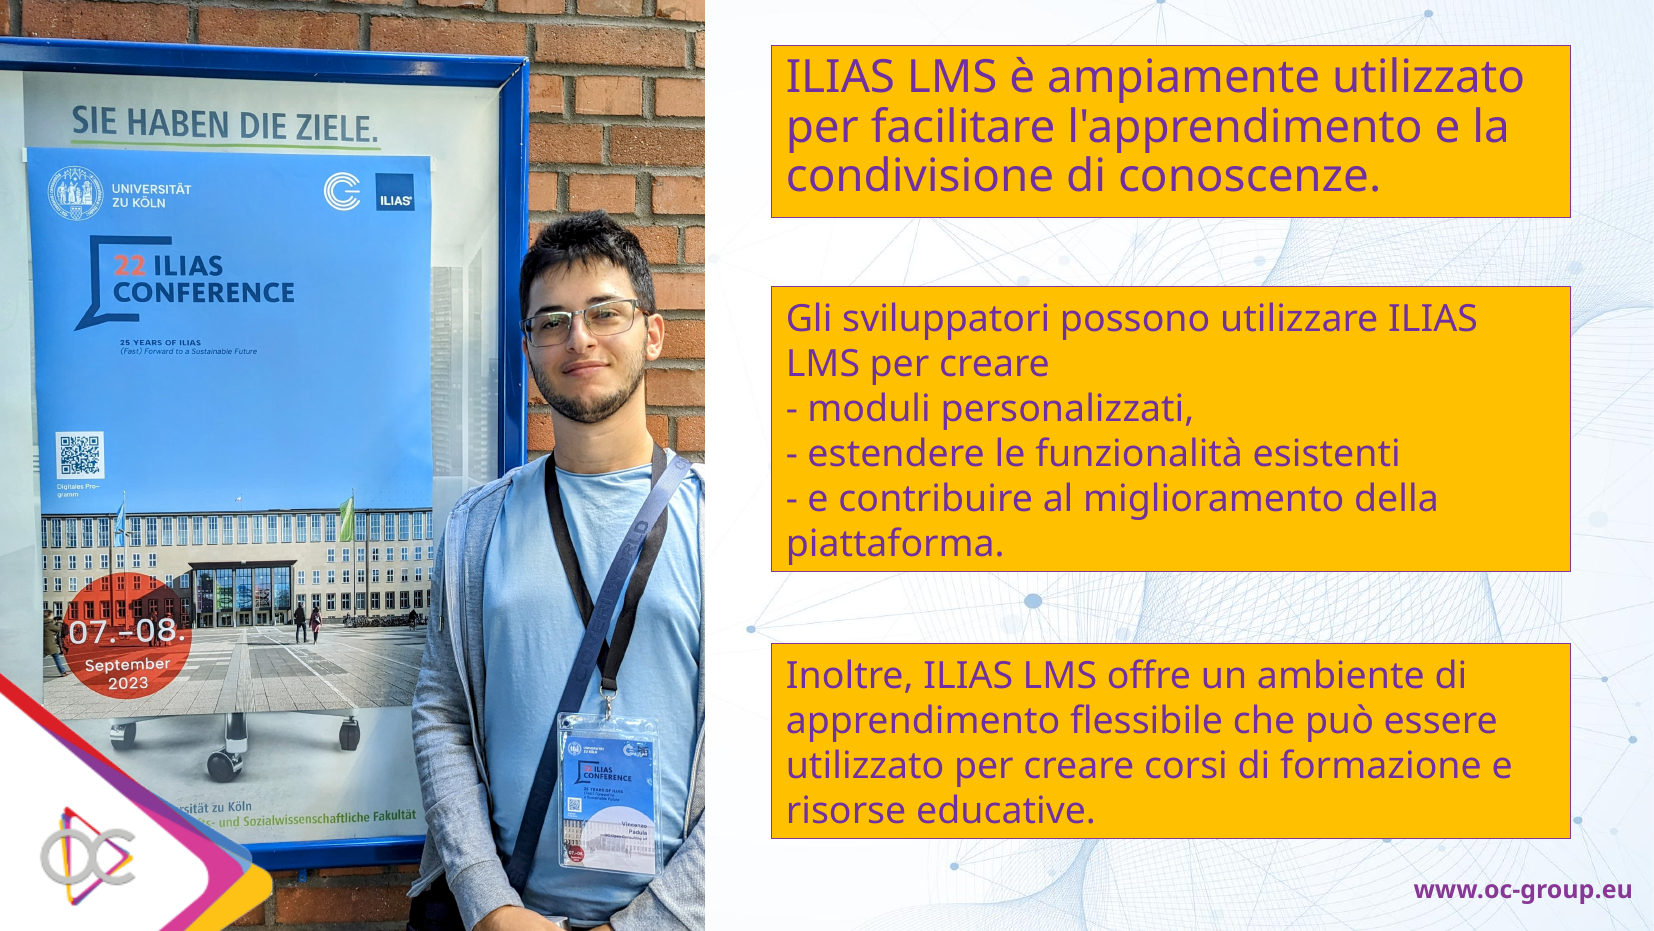

ILIAS LMS è ampiamente utilizzato per facilitare l'apprendimento e la condivisione di conoscenze.
Gli sviluppatori possono utilizzare ILIAS LMS per creare
- moduli personalizzati,
- estendere le funzionalità esistenti
- e contribuire al miglioramento della piattaforma.
Inoltre, ILIAS LMS offre un ambiente di apprendimento flessibile che può essere utilizzato per creare corsi di formazione e risorse educative.
www.oc-group.eu